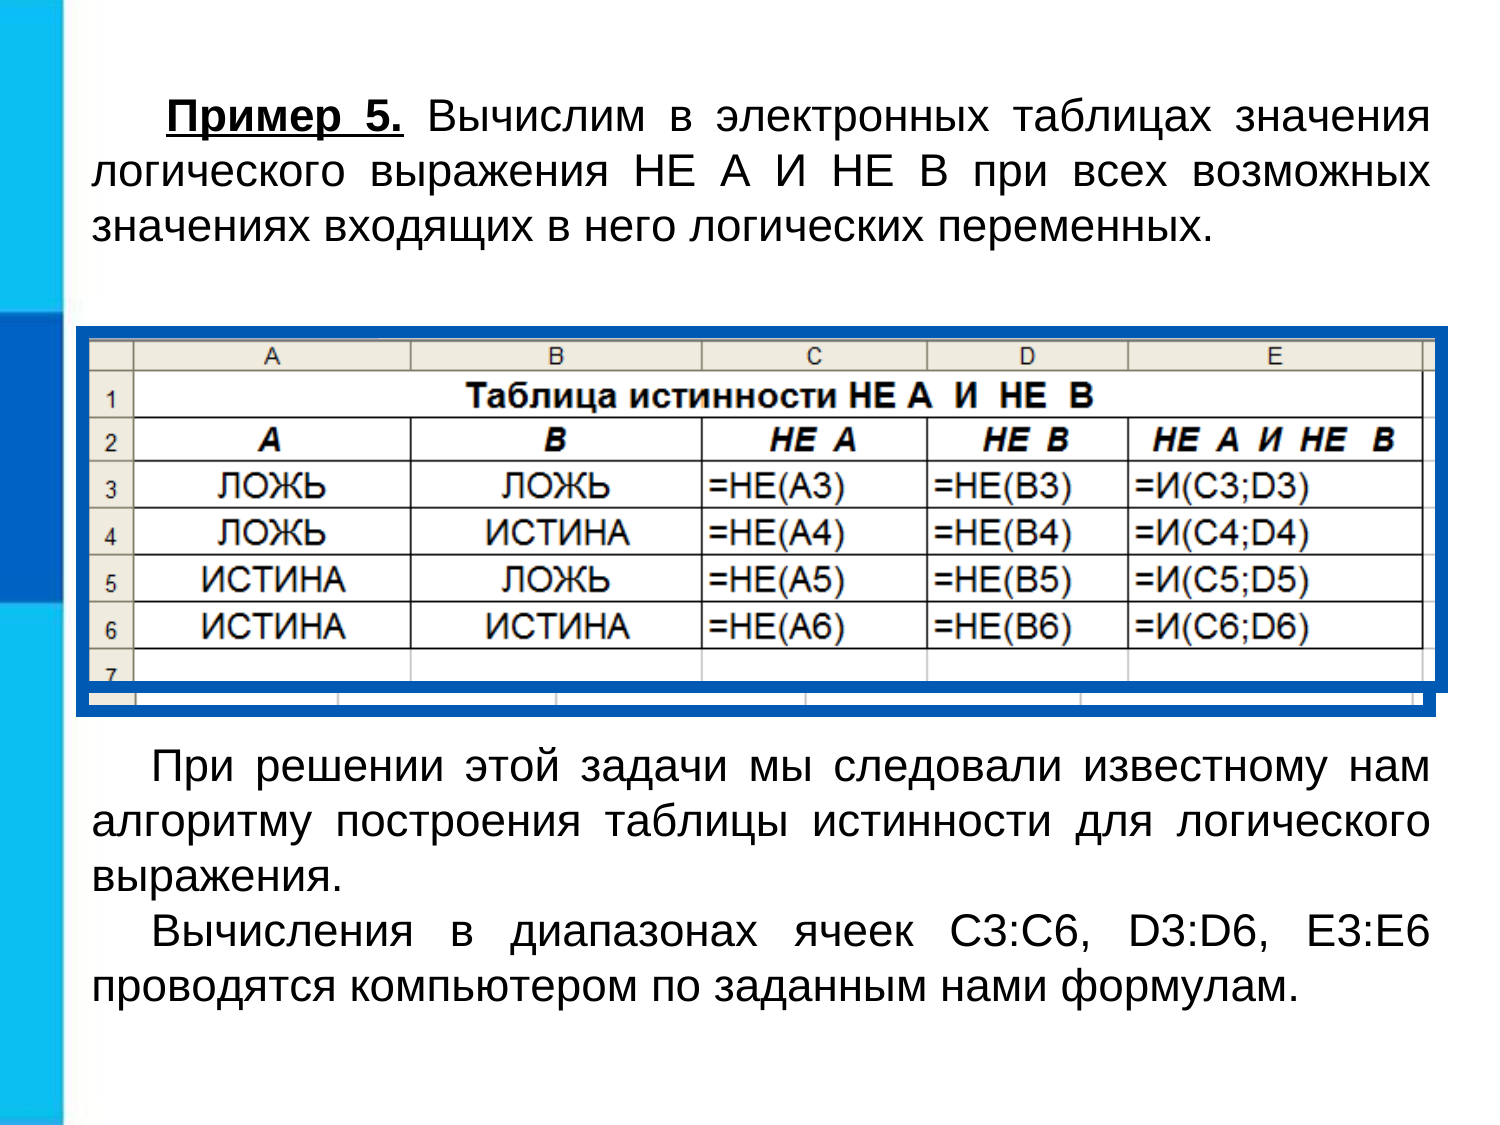

Пример 5. Вычислим в электронных таблицах значения логического выражения НЕ А И НЕ В при всех возможных значениях входящих в него логических переменных.
При решении этой задачи мы следовали известному нам алгоритму построения таблицы истинности для логического выражения.
Вычисления в диапазонах ячеек C3:C6, D3:D6, E3:E6 проводятся компьютером по заданным нами формулам.